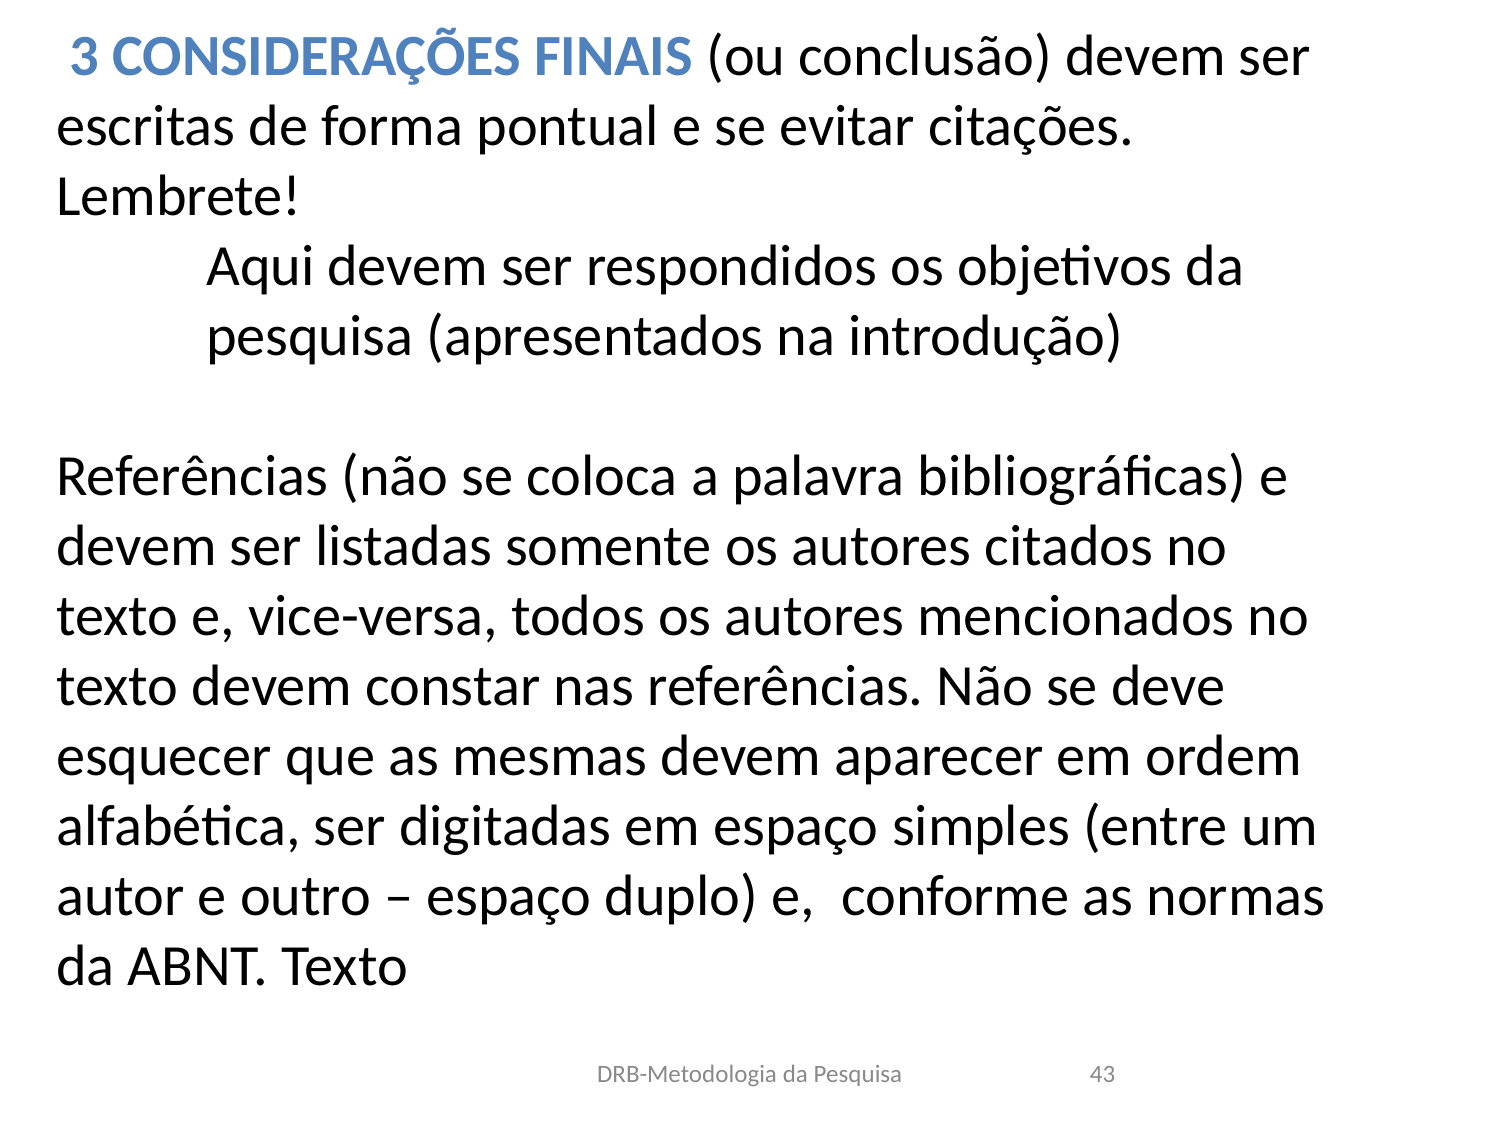

3 CONSIDERAÇÕES FINAIS (ou conclusão) devem ser escritas de forma pontual e se evitar citações.
Lembrete!
Aqui devem ser respondidos os objetivos da pesquisa (apresentados na introdução)
Referências (não se coloca a palavra bibliográficas) e devem ser listadas somente os autores citados no texto e, vice-versa, todos os autores mencionados no texto devem constar nas referências. Não se deve esquecer que as mesmas devem aparecer em ordem alfabética, ser digitadas em espaço simples (entre um autor e outro – espaço duplo) e, conforme as normas da ABNT. Texto
DRB-Metodologia da Pesquisa